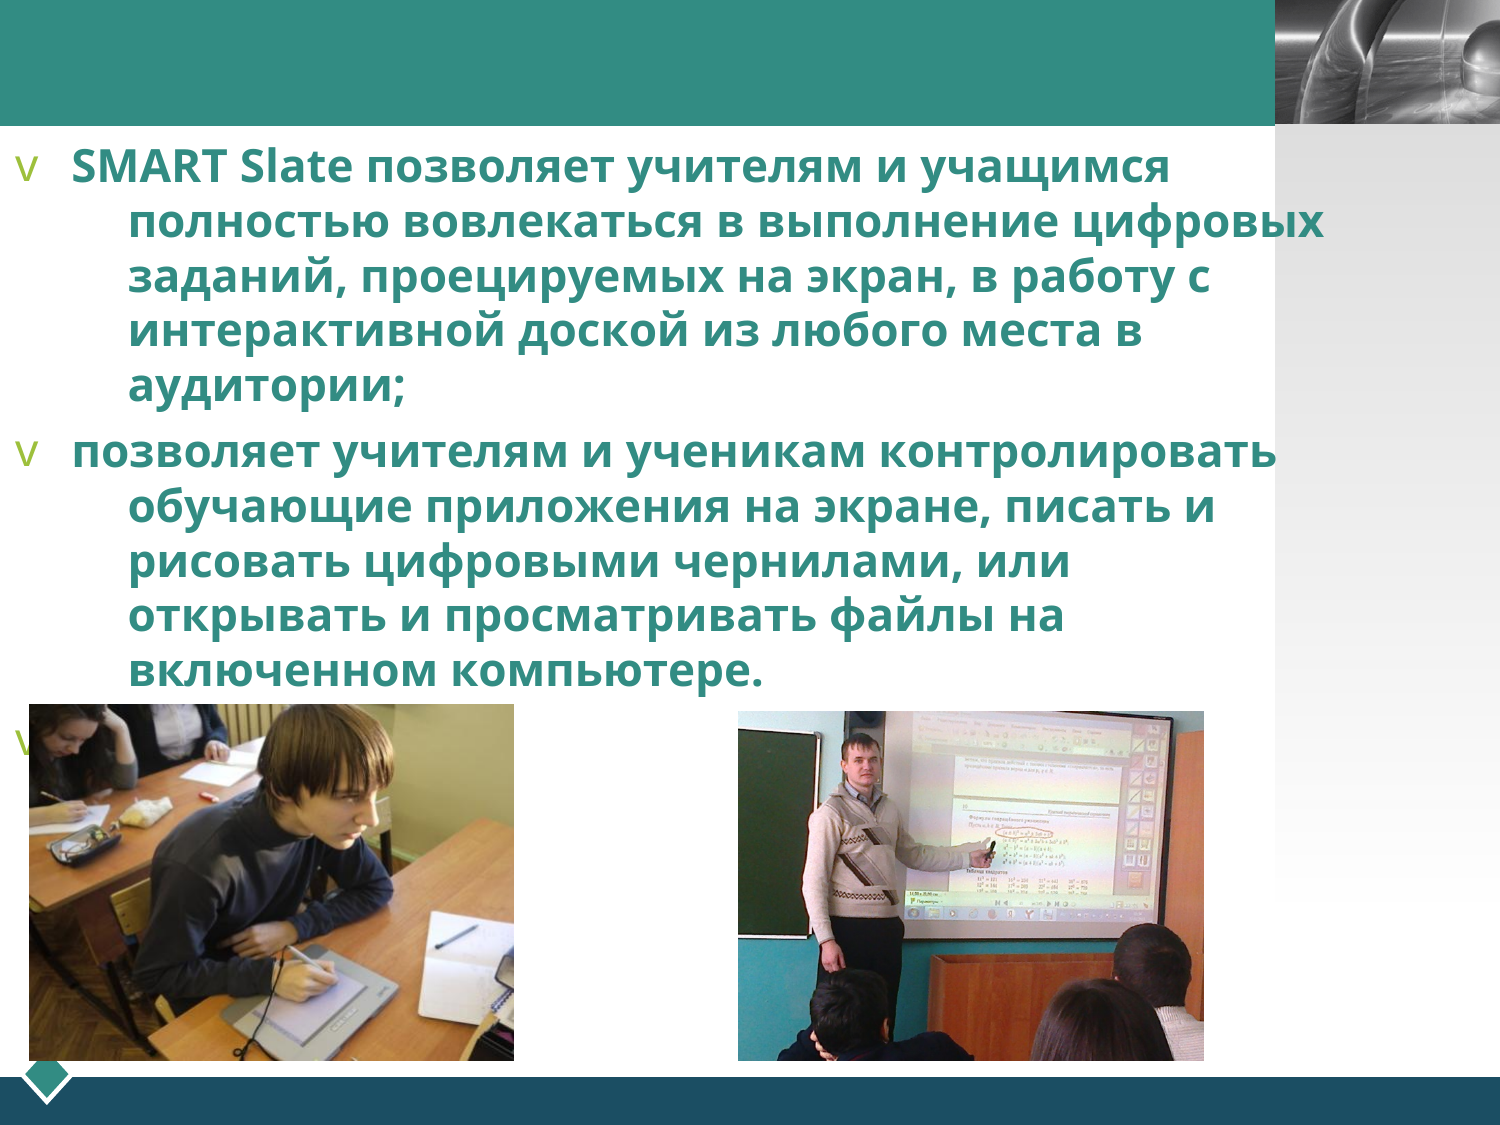

# Использование графического планшета SMART Slate
SMART Slate позволяет учителям и учащимся полностью вовлекаться в выполнение цифровых заданий, проецируемых на экран, в работу с интерактивной доской из любого места в аудитории;
позволяет учителям и ученикам контролировать обучающие приложения на экране, писать и рисовать цифровыми чернилами, или открывать и просматривать файлы на включенном компьютере.